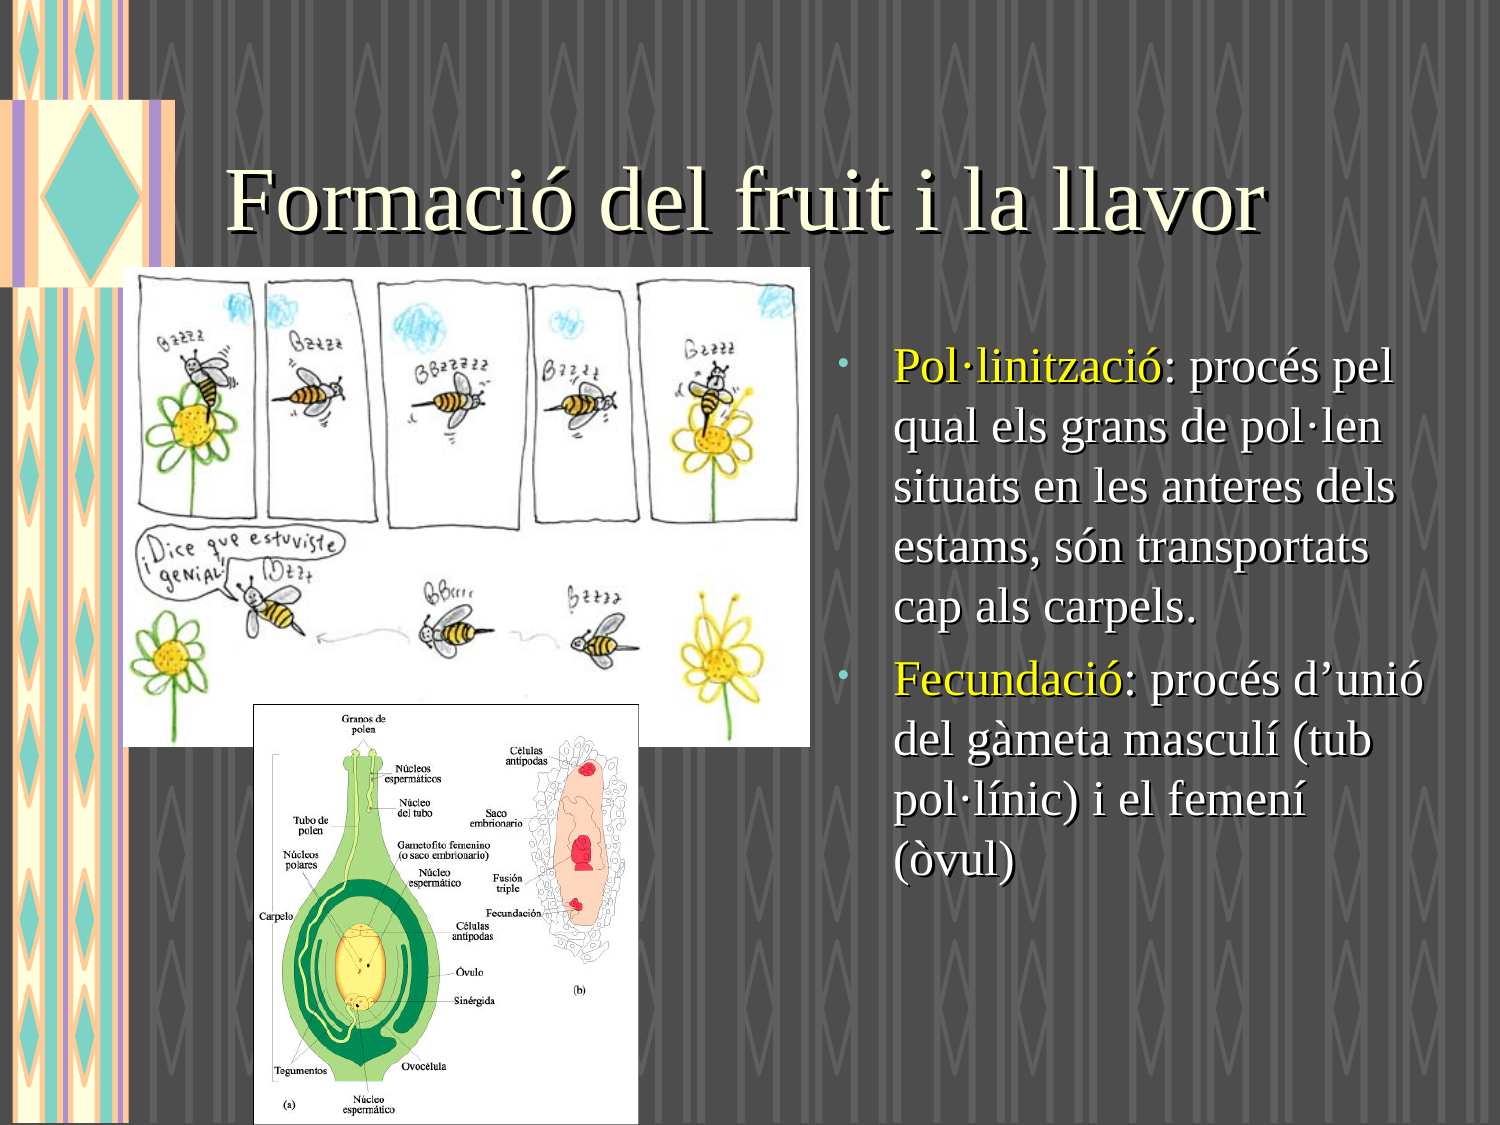

# Formació del fruit i la llavor
Pol·linització: procés pel qual els grans de pol·len situats en les anteres dels estams, són transportats cap als carpels.
Fecundació: procés d’unió del gàmeta masculí (tub pol·línic) i el femení (òvul)